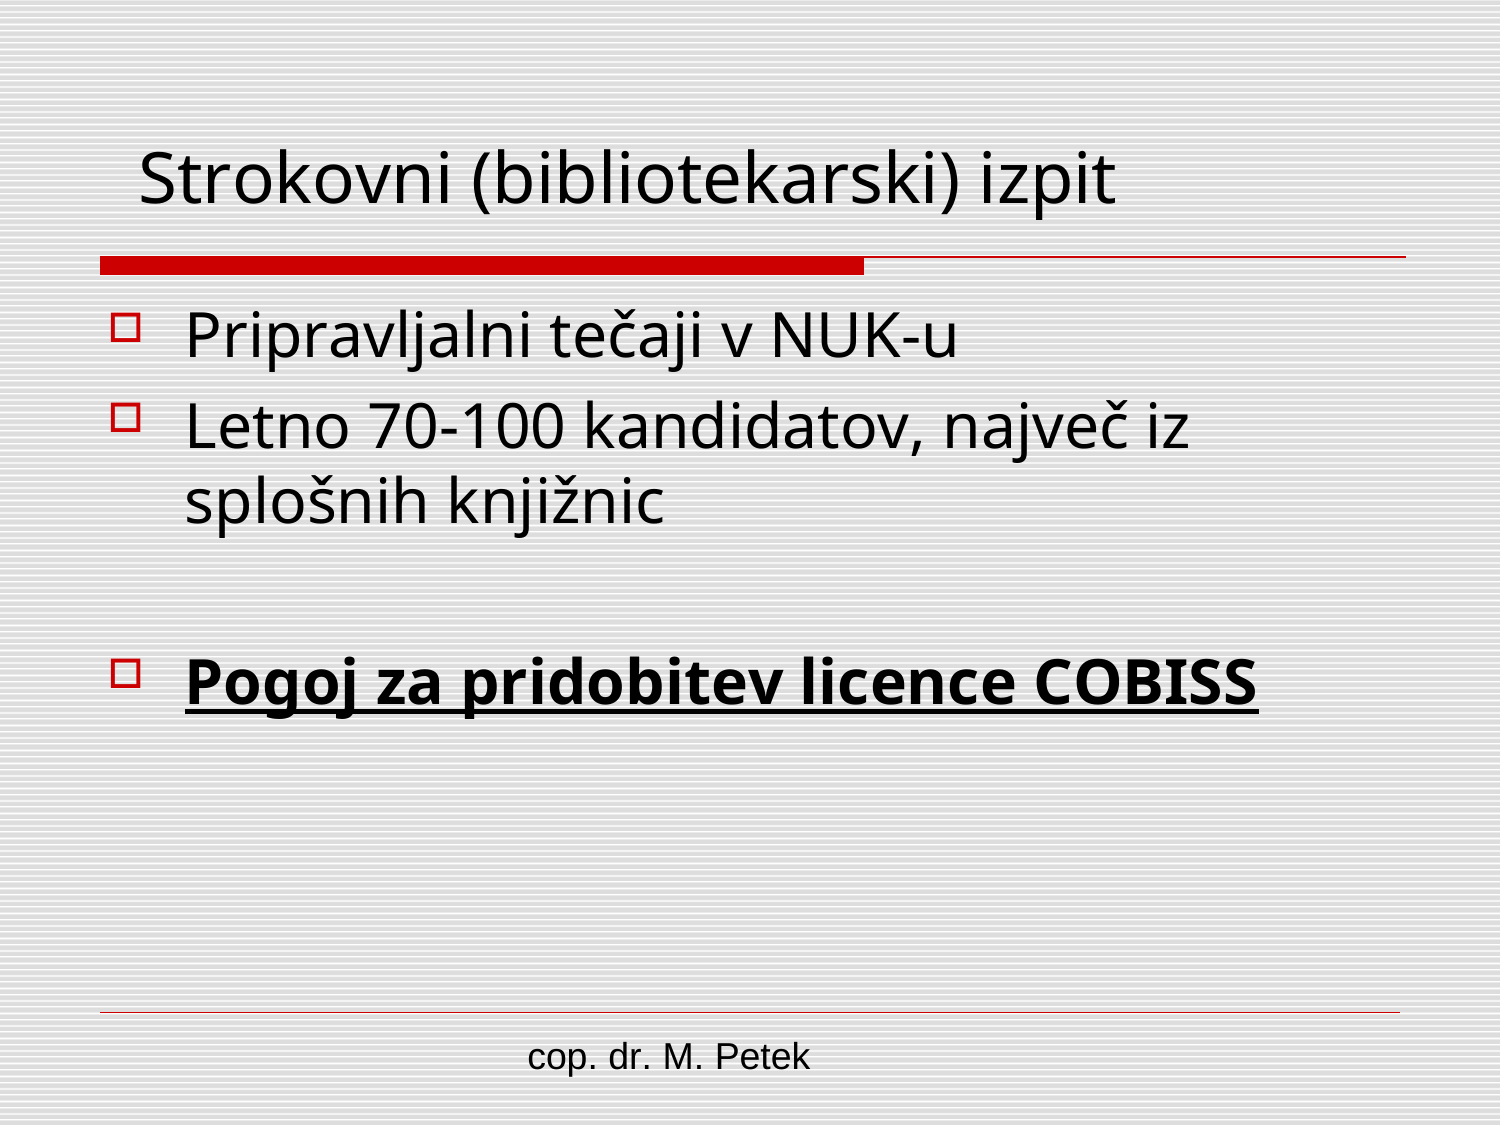

# Strokovni (bibliotekarski) izpit
Pripravljalni tečaji v NUK-u
Letno 70-100 kandidatov, največ iz splošnih knjižnic
Pogoj za pridobitev licence COBISS
cop. dr. M. Petek